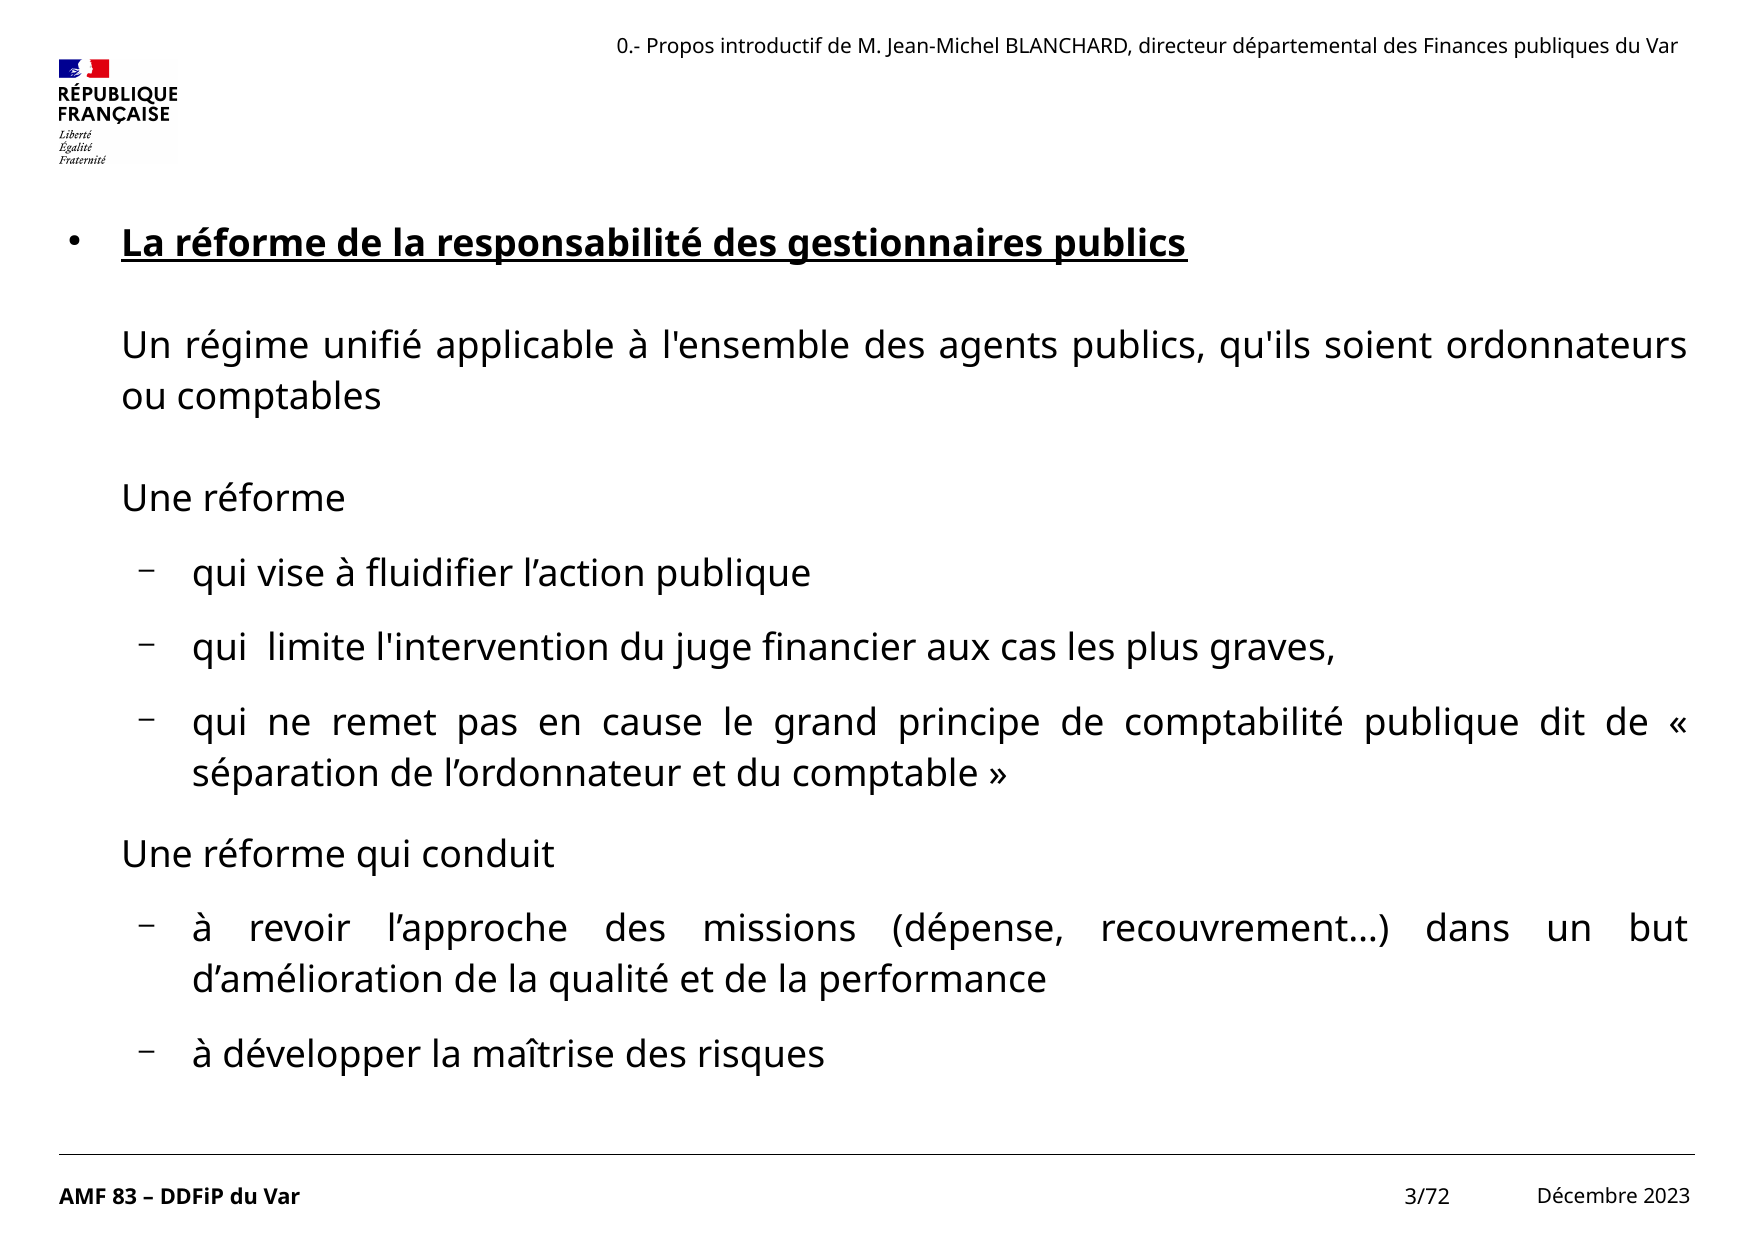

0.- Propos introductif de M. Jean-Michel BLANCHARD, directeur départemental des Finances publiques du Var
# La réforme de la responsabilité des gestionnaires publics
Un régime unifié applicable à l'ensemble des agents publics, qu'ils soient ordonnateurs ou comptables
Une réforme
qui vise à fluidifier l’action publique
qui limite l'intervention du juge financier aux cas les plus graves,
qui ne remet pas en cause le grand principe de comptabilité publique dit de « séparation de l’ordonnateur et du comptable »
Une réforme qui conduit
à revoir l’approche des missions (dépense, recouvrement…) dans un but d’amélioration de la qualité et de la performance
à développer la maîtrise des risques